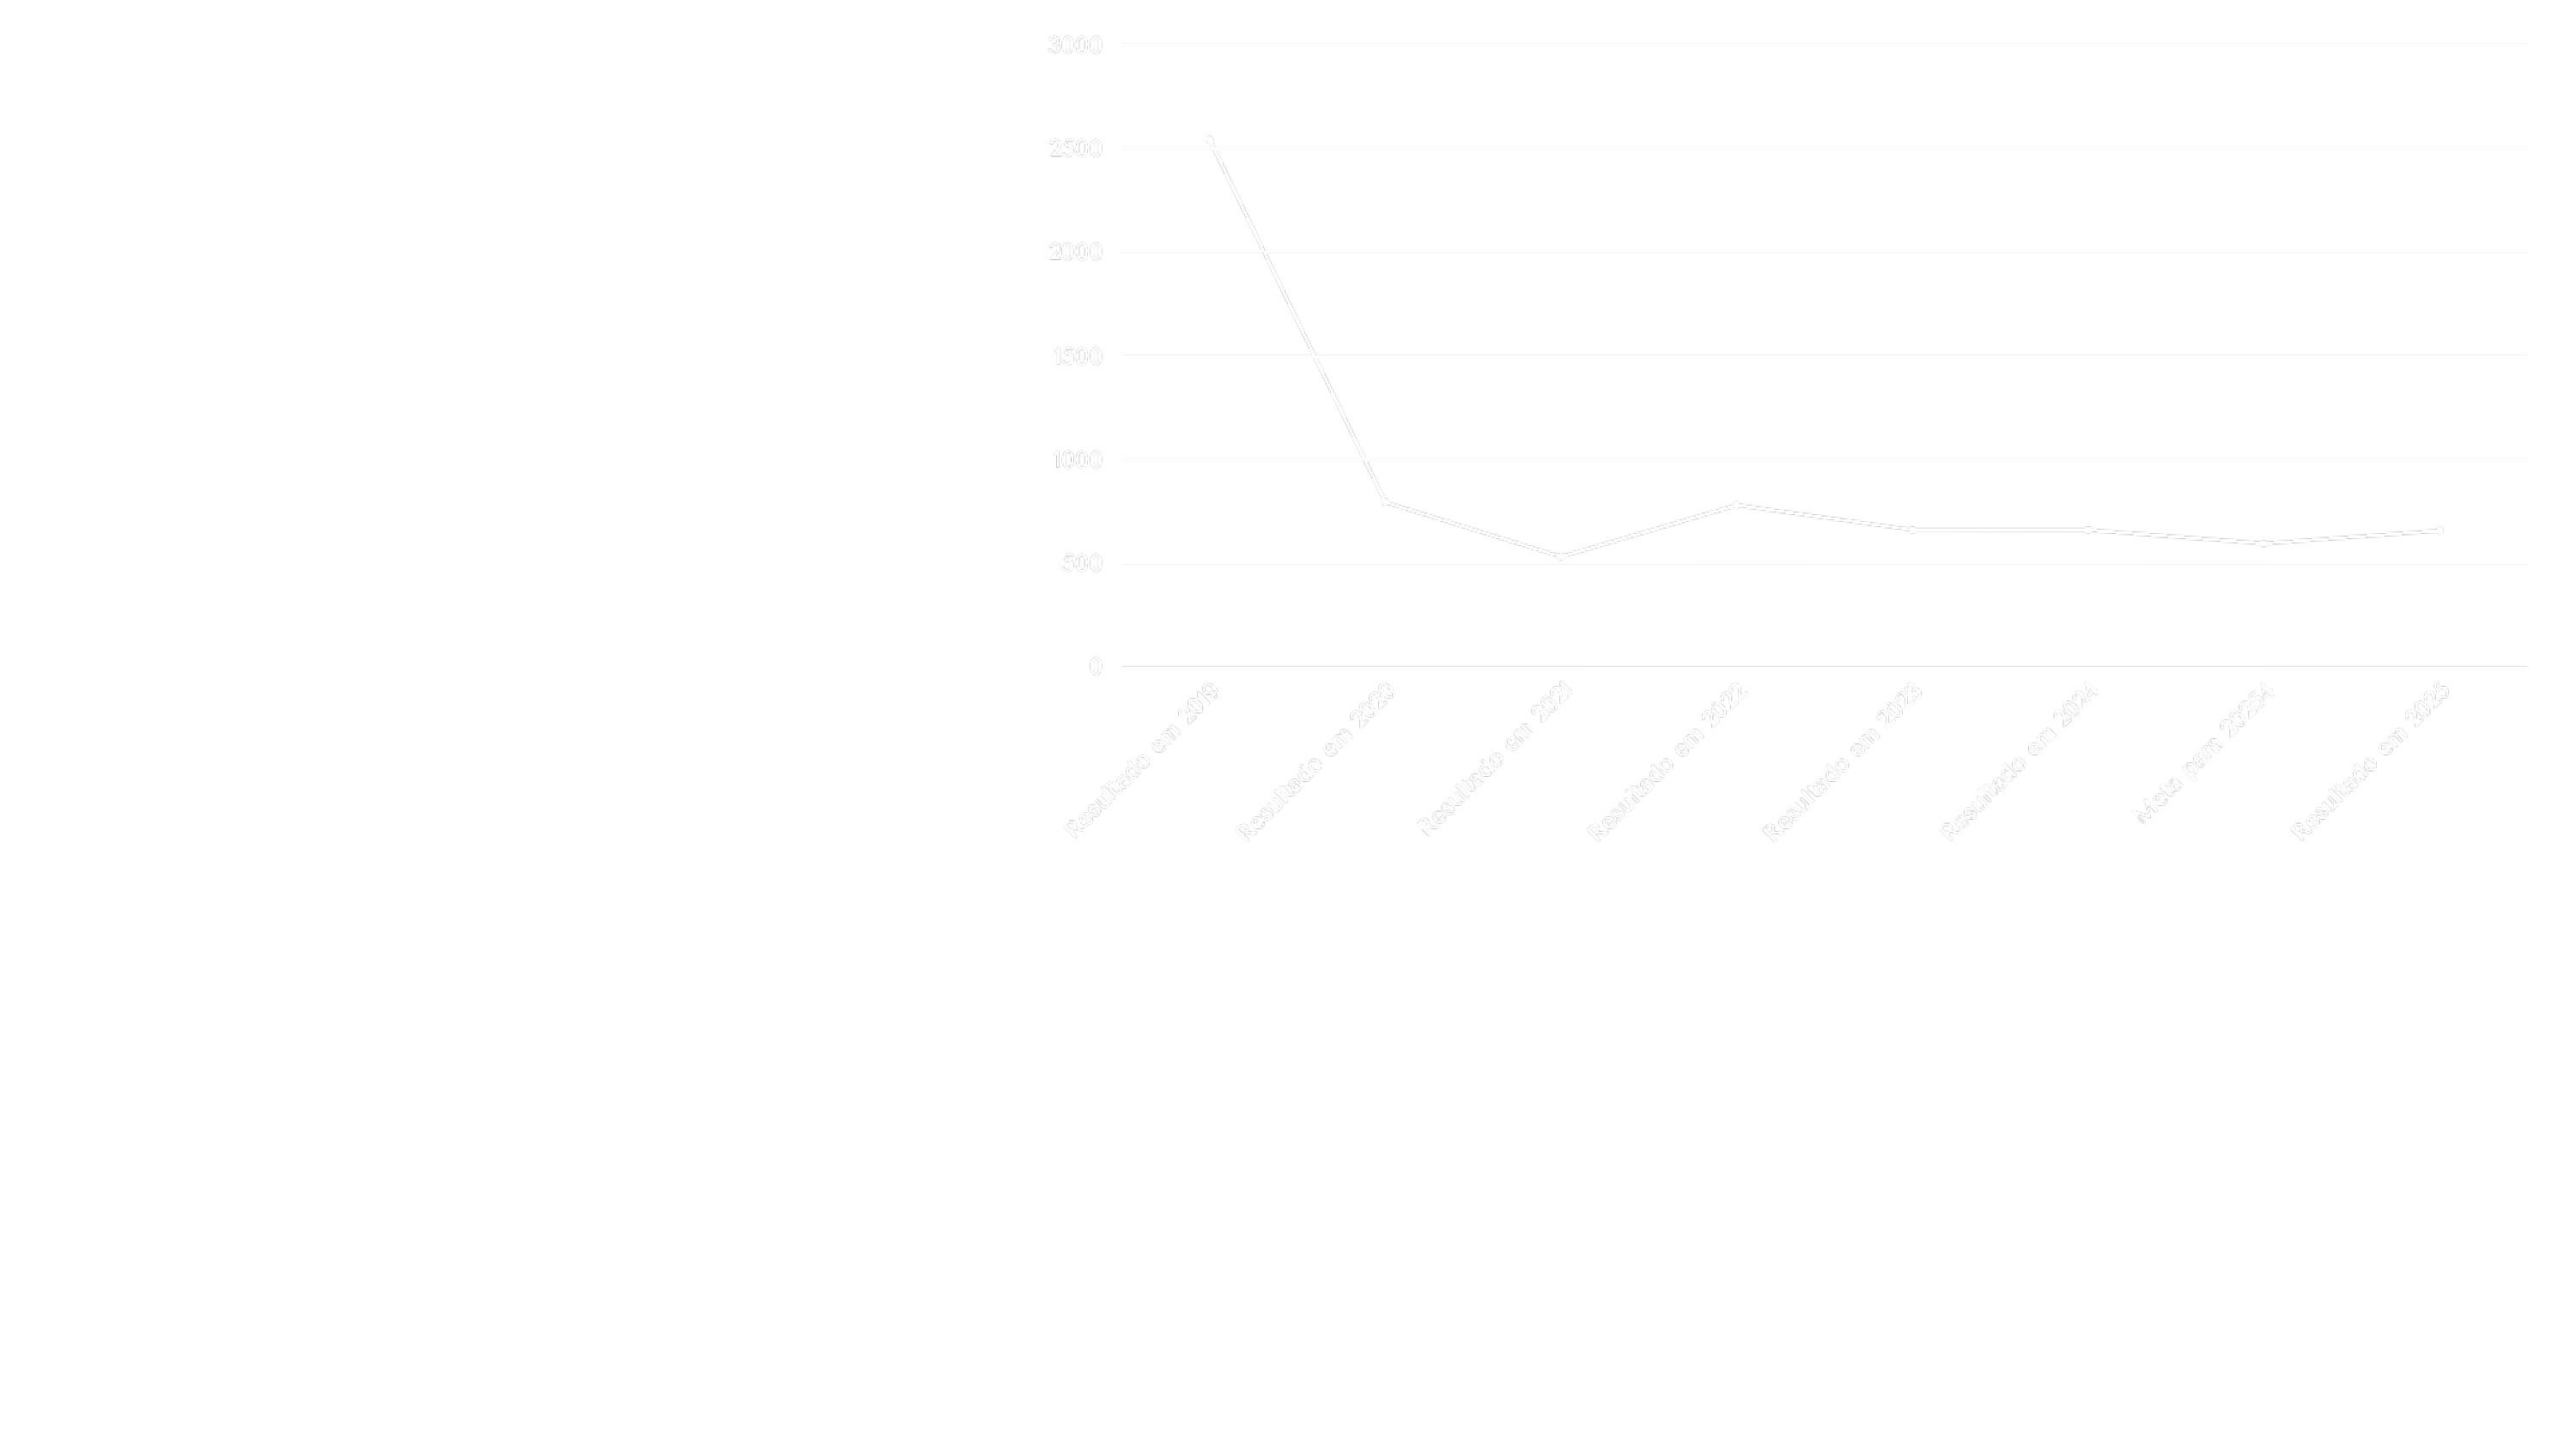

Indicador - Consumo de Papel Próprio – CPP
Unidade de medida: Quantidade de resmas.
Definição da Meta: Reduzir o consumo em 2025 em 10% em relação ao ano anterior.
Resultado em 2019 - 2.541
Resultado em 2020 - 794
Resultado em 2021 - 535
Resultado em 2022 - 780
Resultado em 2023 - 661
Resultado em 2024 - 660
Meta para 2025 - 595
Resultado em 2025 - 657